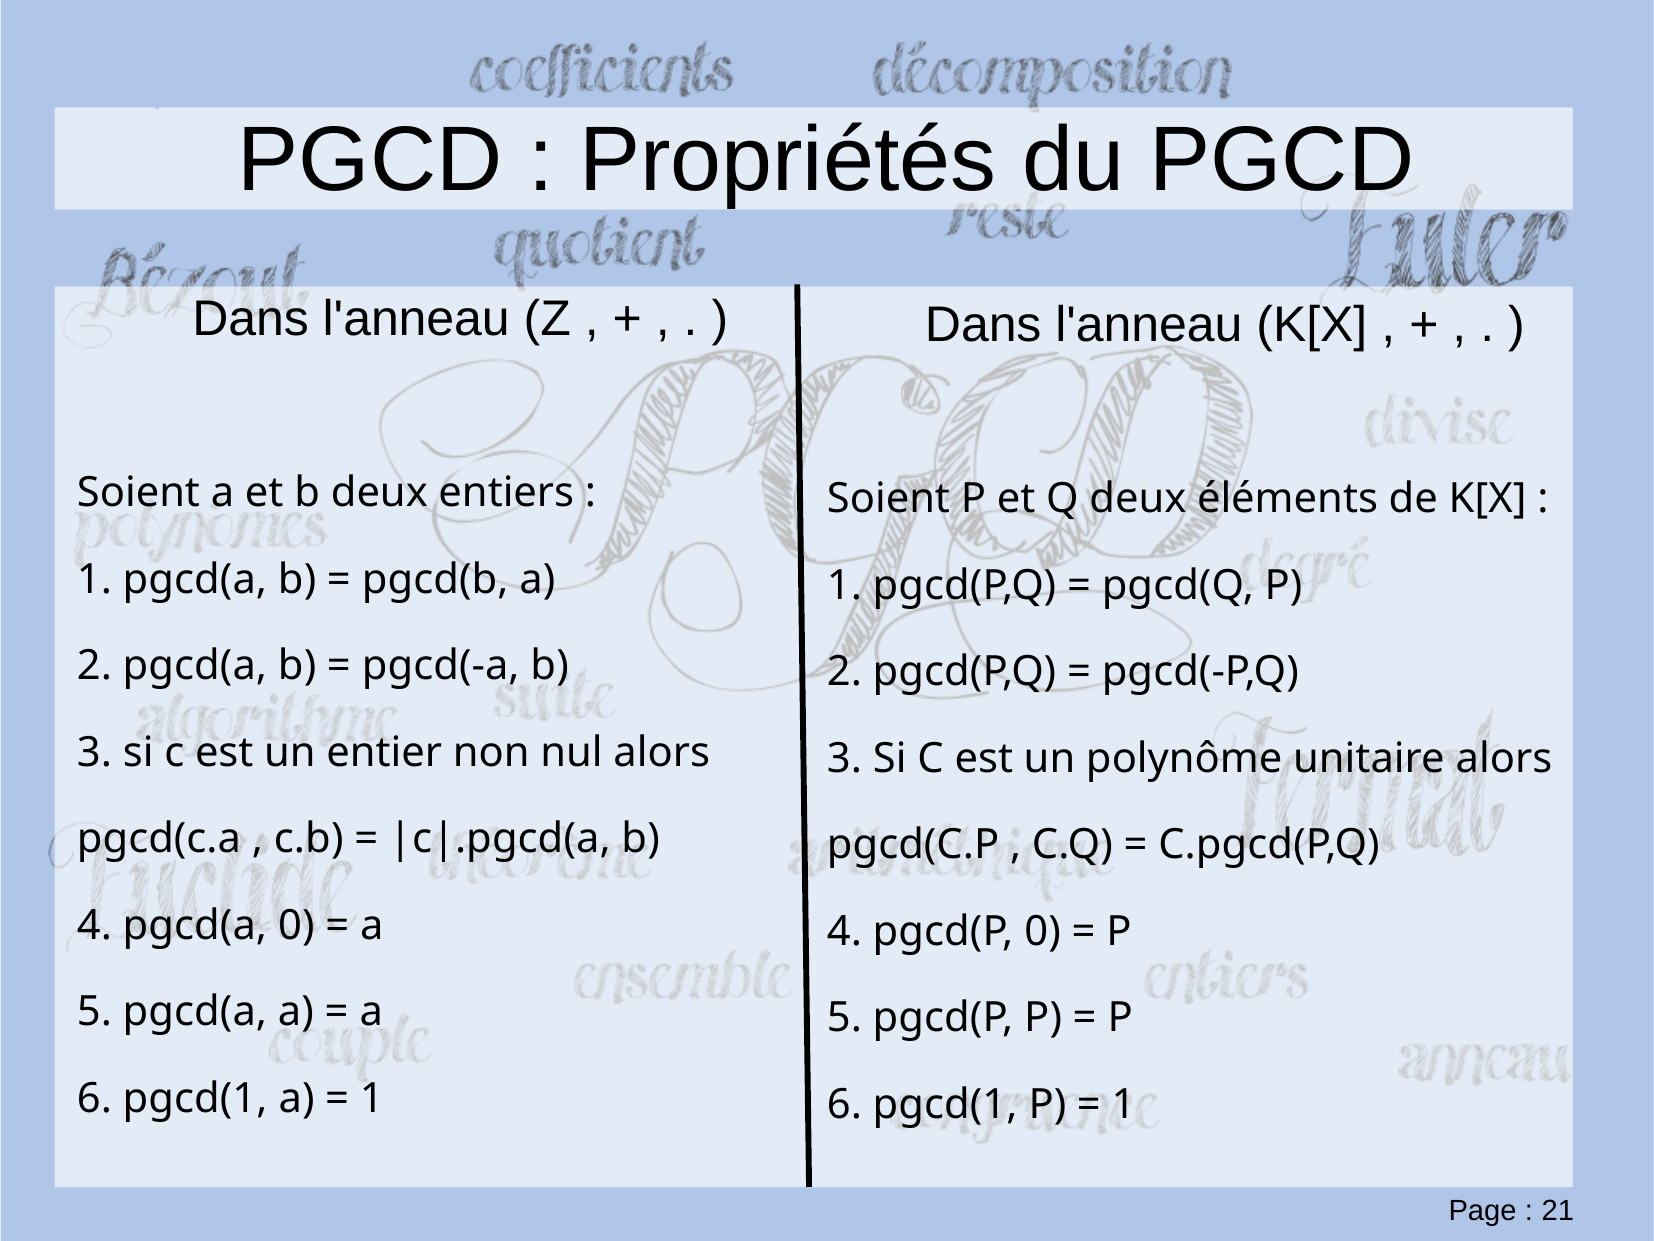

# PGCD : Propriétés du PGCD
Dans l'anneau (Z , + , . )
Soient a et b deux entiers :
1. pgcd(a, b) = pgcd(b, a)
2. pgcd(a, b) = pgcd(-a, b)
3. si c est un entier non nul alors
pgcd(c.a , c.b) = |c|.pgcd(a, b)
4. pgcd(a, 0) = a
5. pgcd(a, a) = a
6. pgcd(1, a) = 1
Dans l'anneau (K[X] , + , . )
Soient P et Q deux éléments de K[X] :
1. pgcd(P,Q) = pgcd(Q, P)
2. pgcd(P,Q) = pgcd(-P,Q)
3. Si C est un polynôme unitaire alors
pgcd(C.P , C.Q) = C.pgcd(P,Q)
4. pgcd(P, 0) = P
5. pgcd(P, P) = P
6. pgcd(1, P) = 1